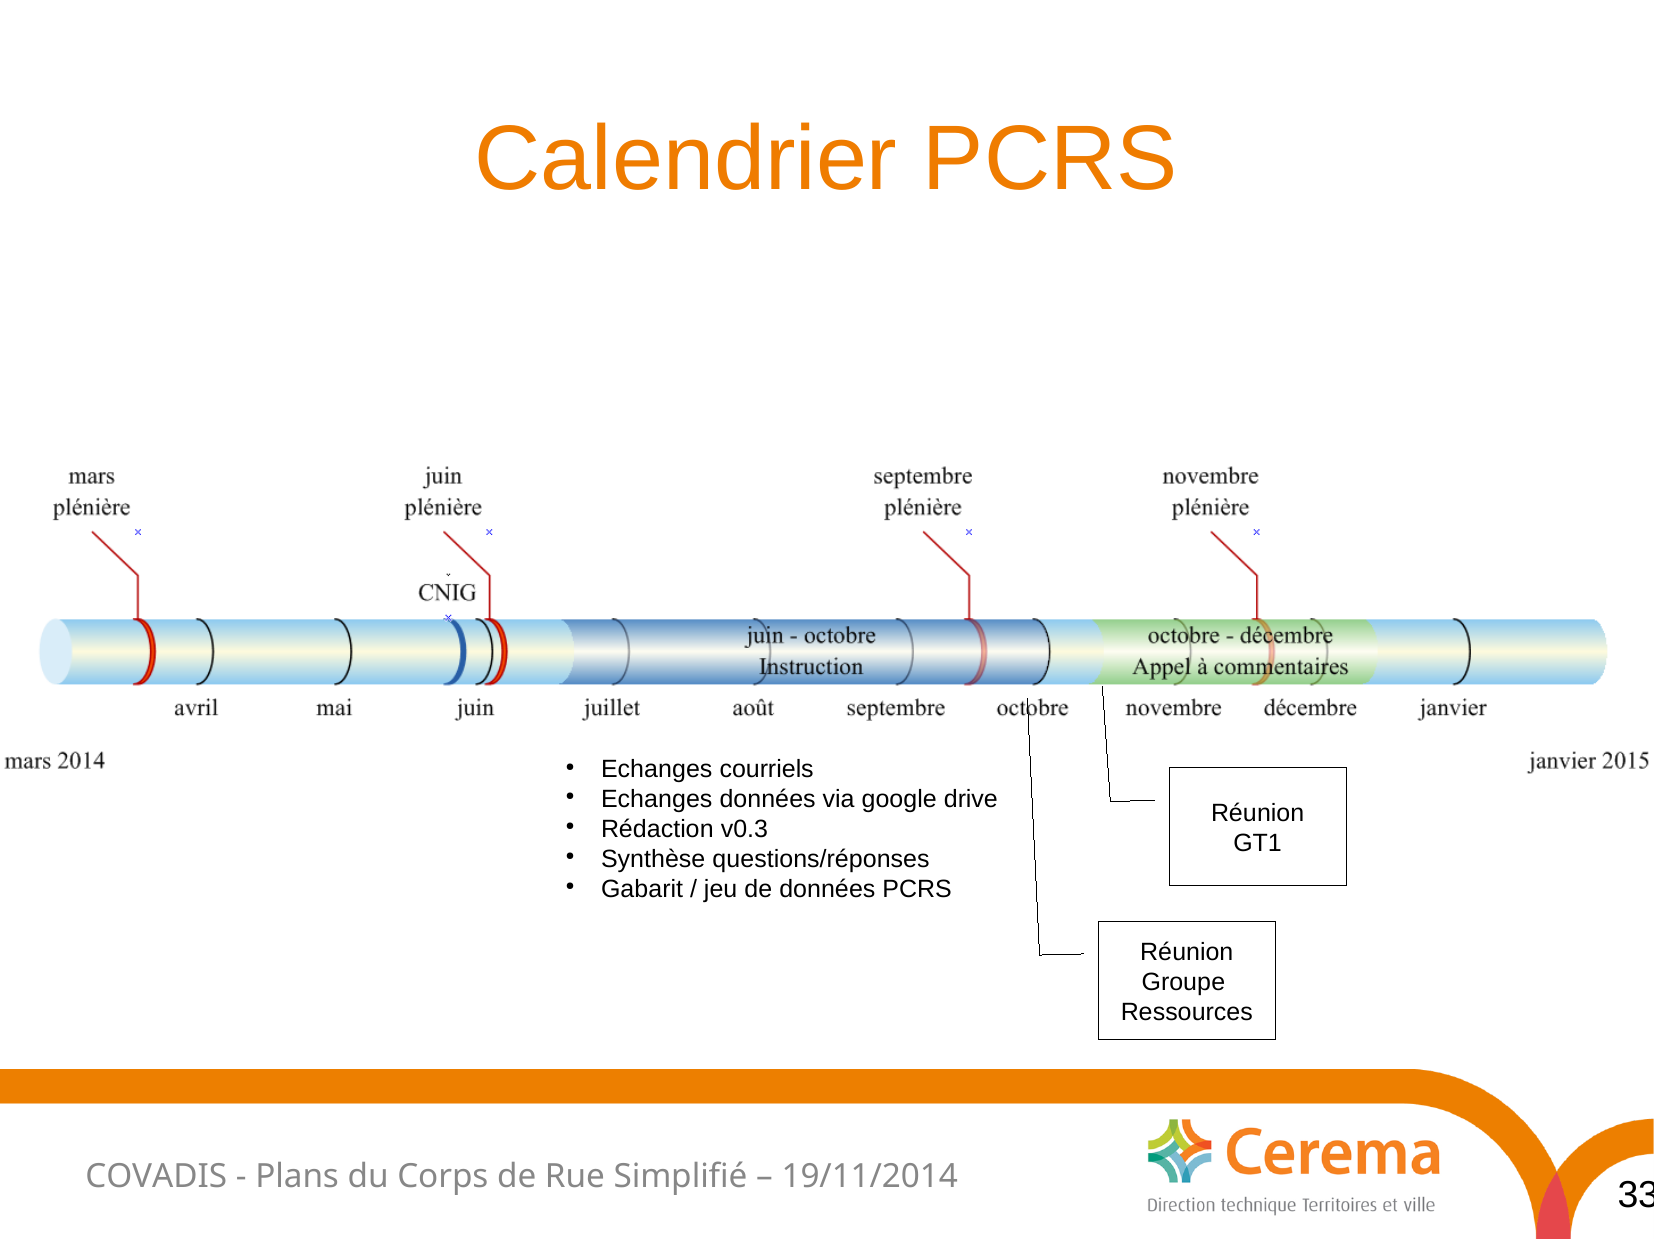

# Calendrier PCRS
Echanges courriels
Echanges données via google drive
Rédaction v0.3
Synthèse questions/réponses
Gabarit / jeu de données PCRS
Réunion
GT1
Réunion
Groupe
Ressources